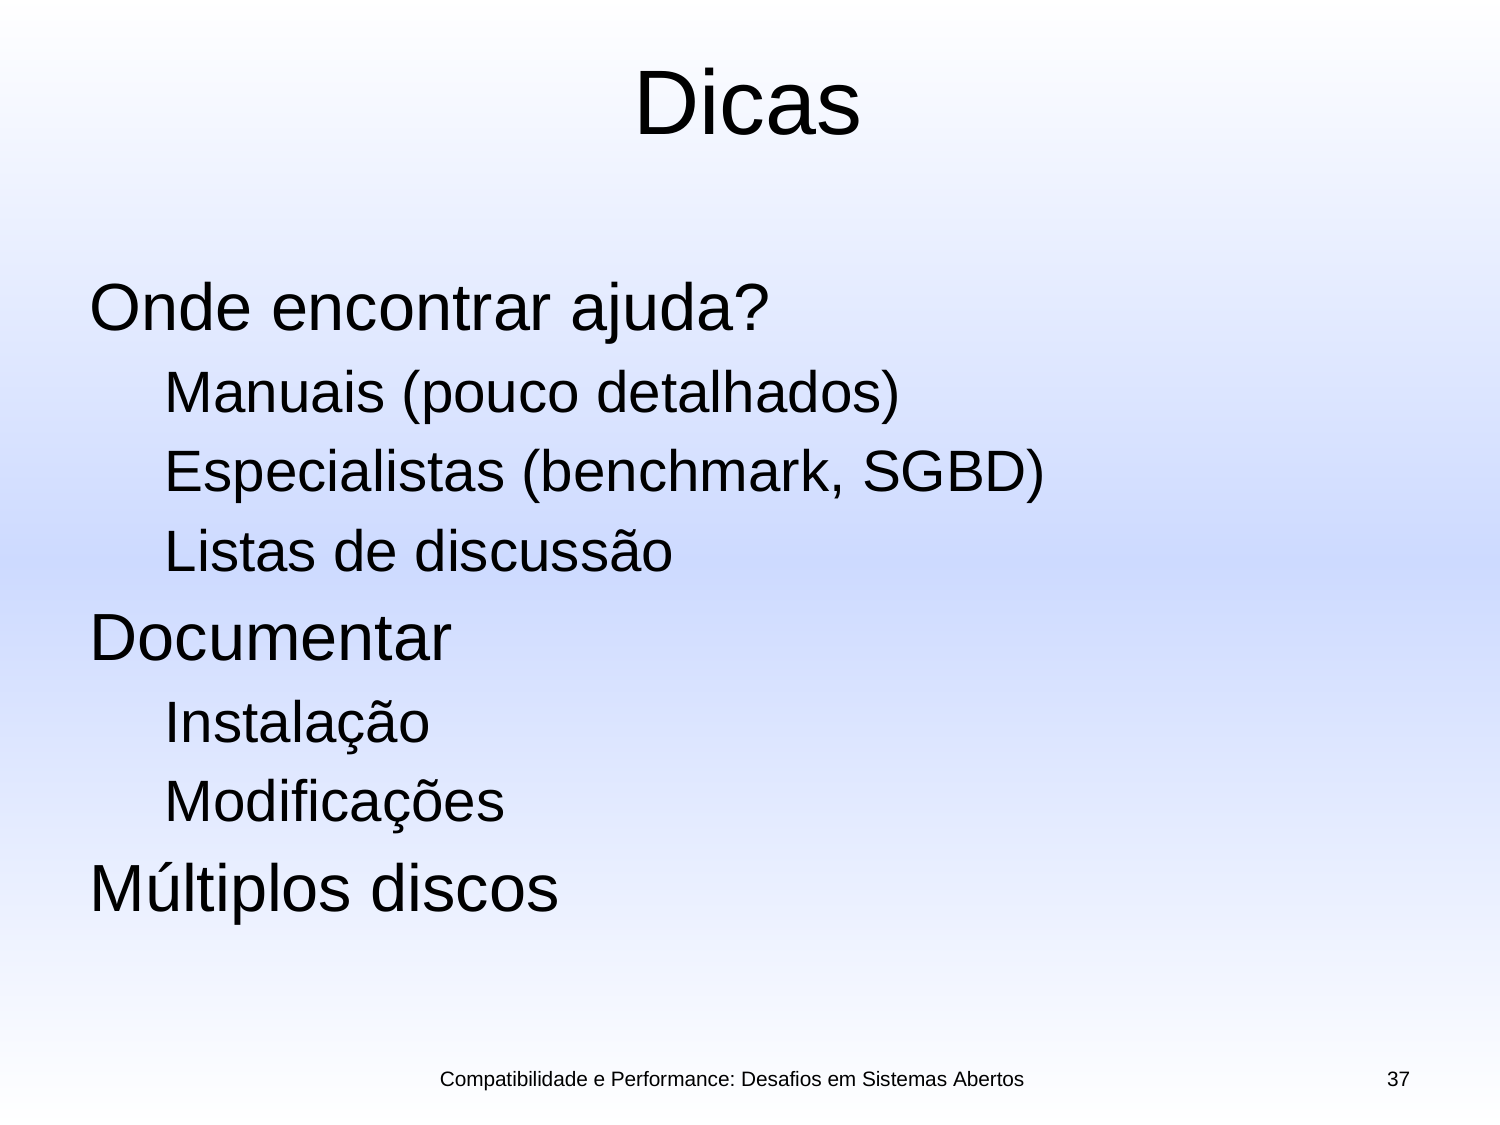

# Dicas
Onde encontrar ajuda?
Manuais (pouco detalhados)
Especialistas (benchmark, SGBD)
Listas de discussão
Documentar
Instalação
Modificações
Múltiplos discos
Compatibilidade e Performance: Desafios em Sistemas Abertos
37